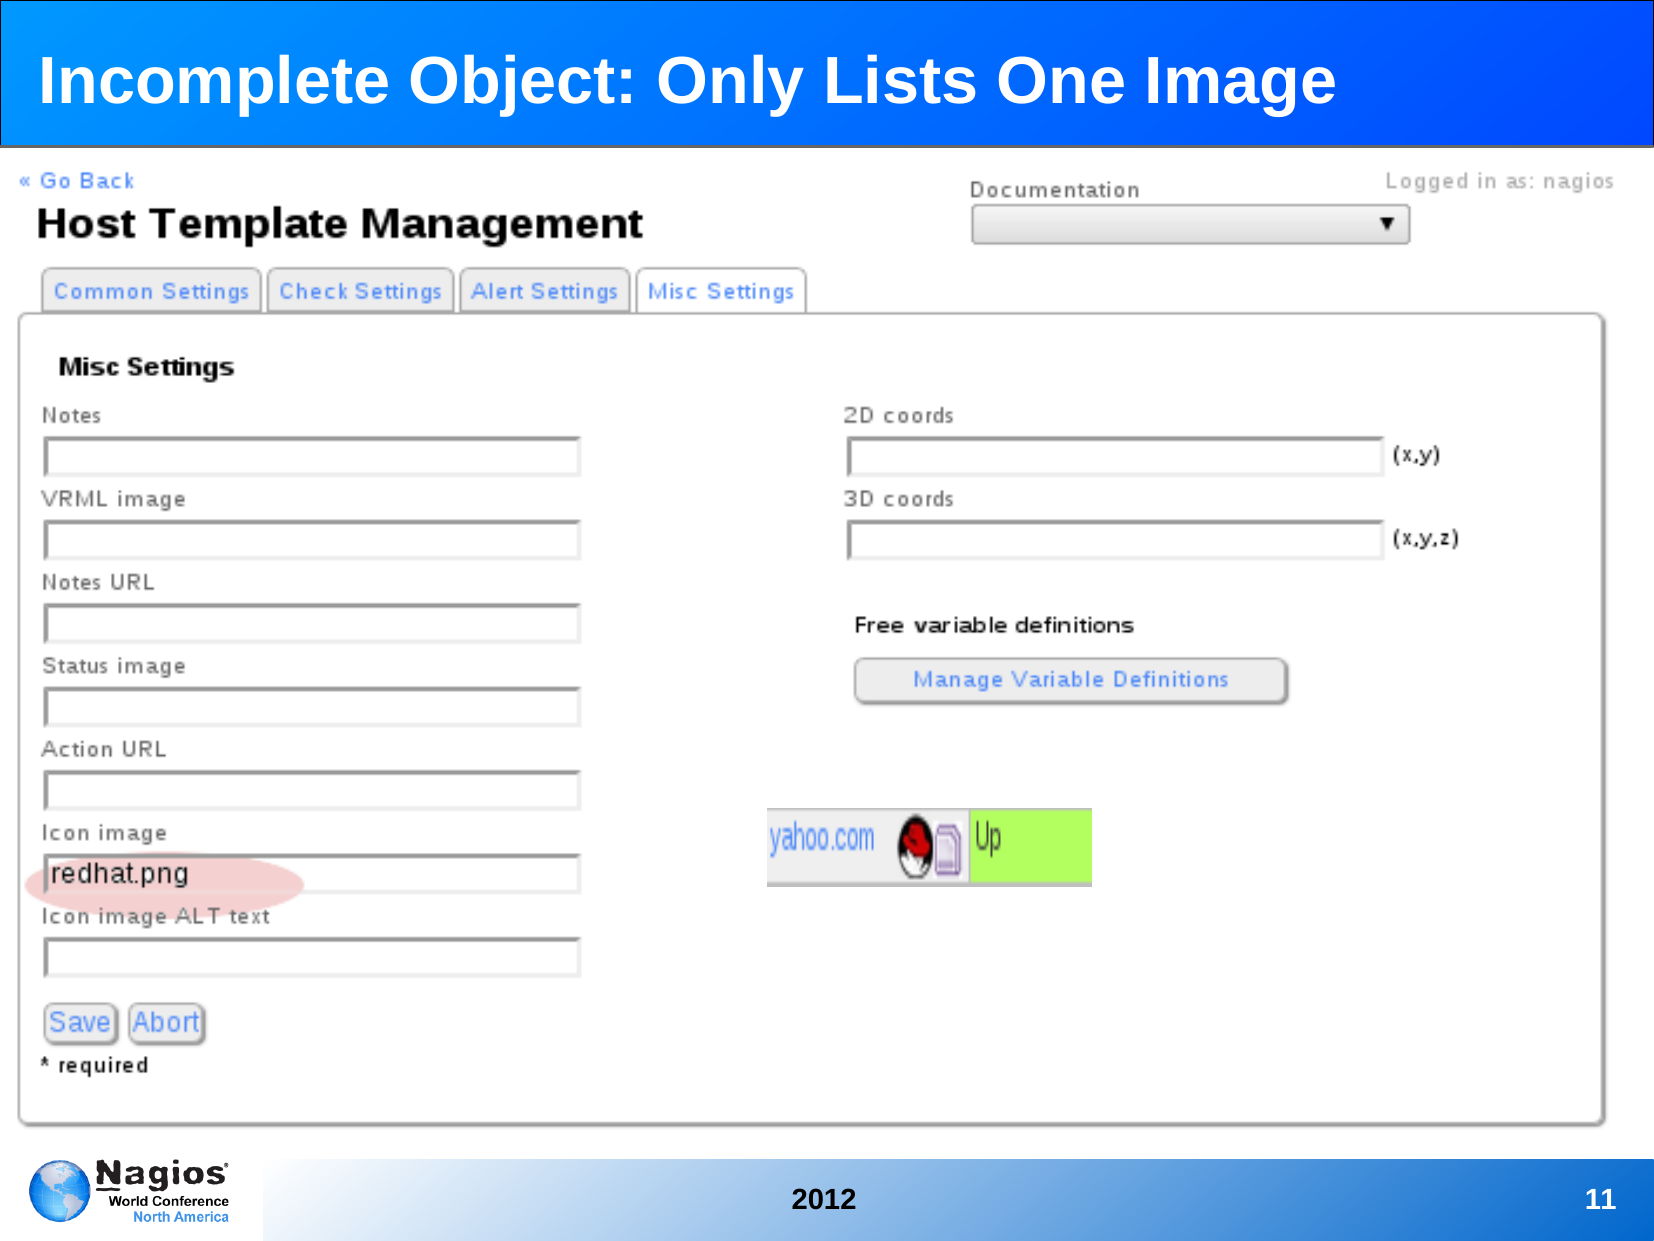

# Incomplete Object: Only Lists One Image
2011
11